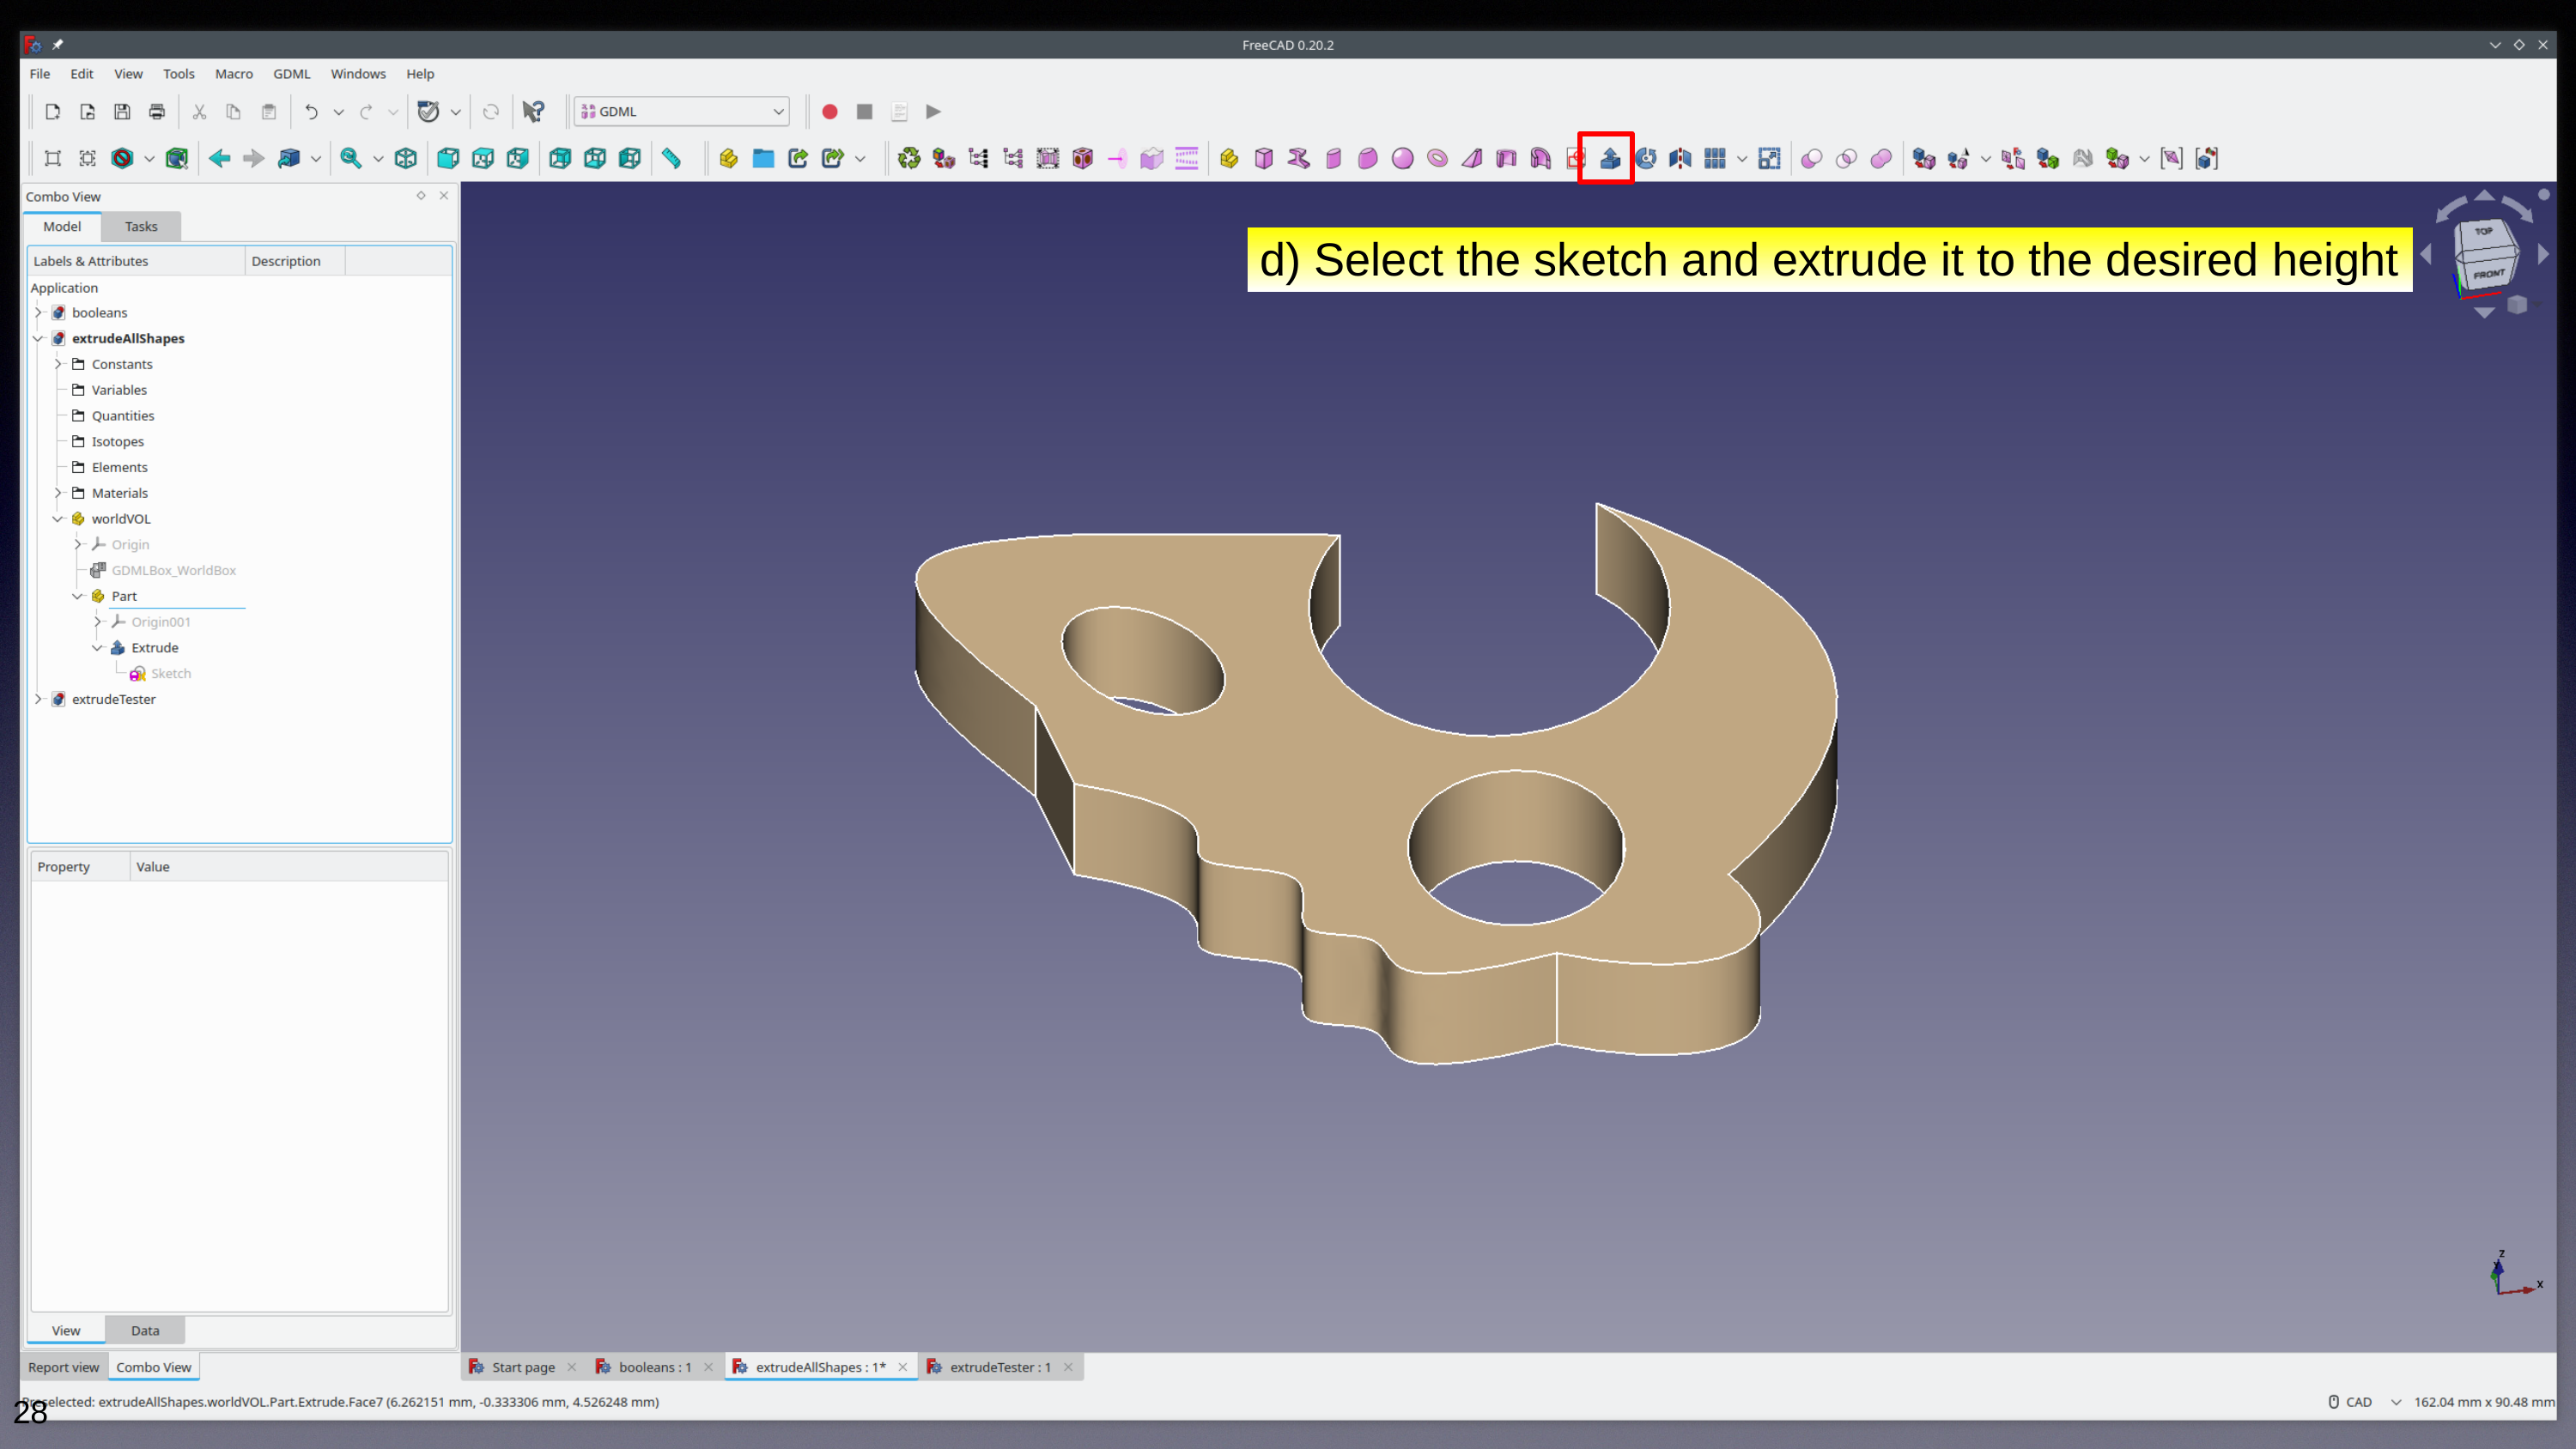

d) Select the sketch and extrude it to the desired height
28